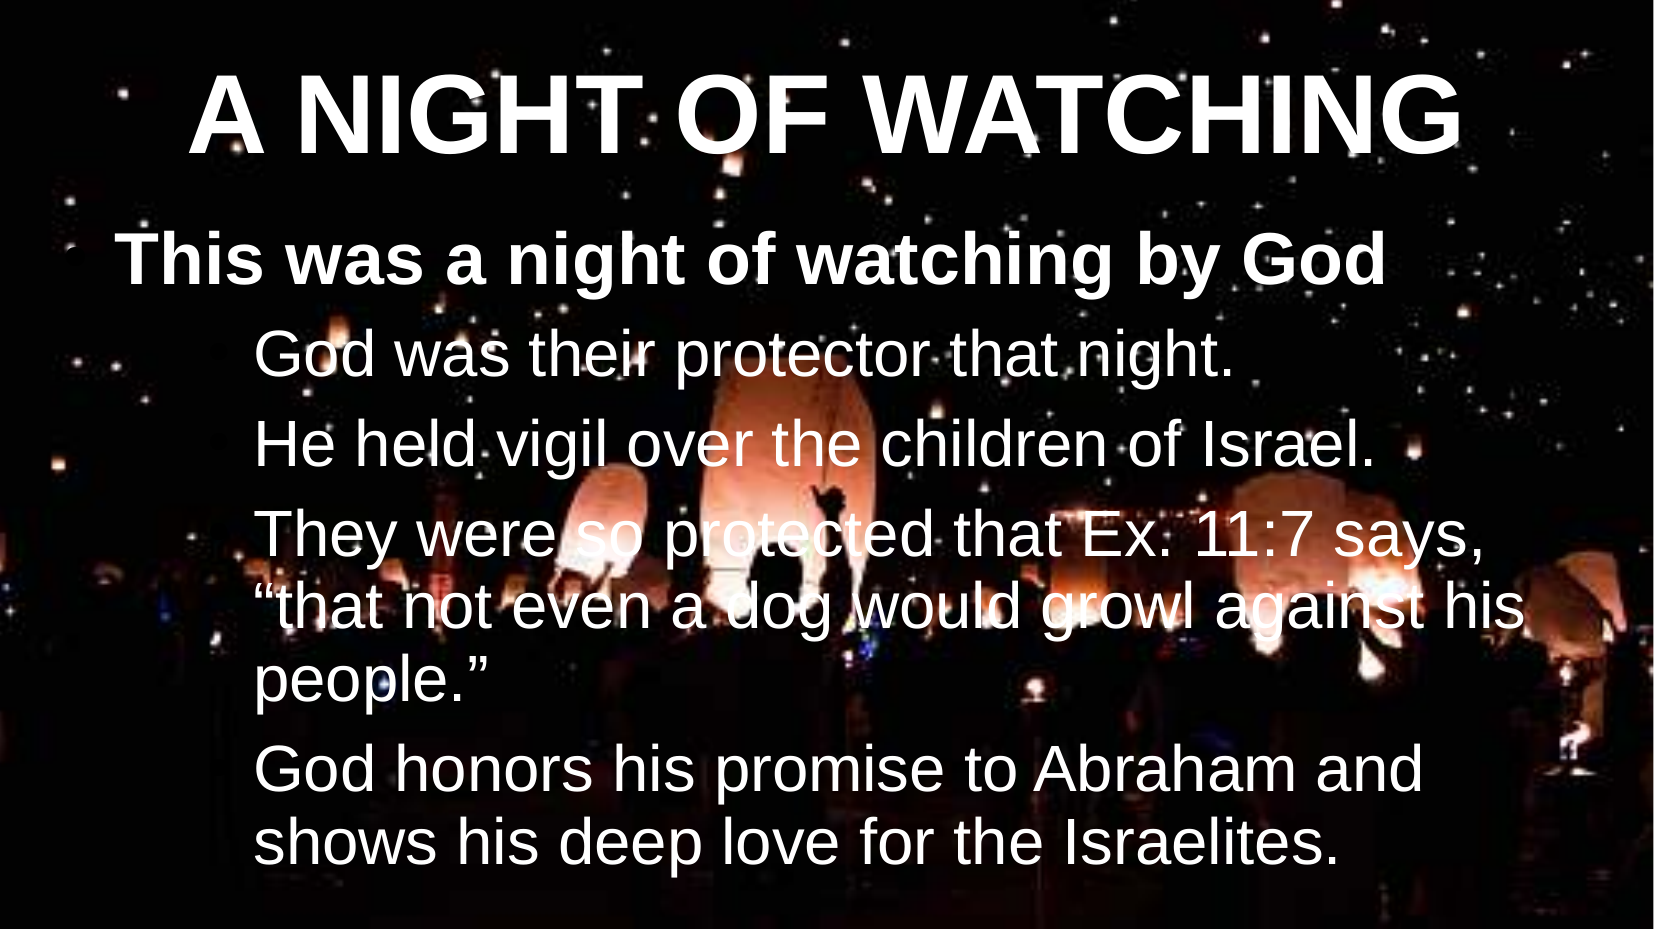

# A NIGHT OF WATCHING
This was a night of watching by God
God was their protector that night.
He held vigil over the children of Israel.
They were so protected that Ex. 11:7 says, “that not even a dog would growl against his people.”
God honors his promise to Abraham and shows his deep love for the Israelites.